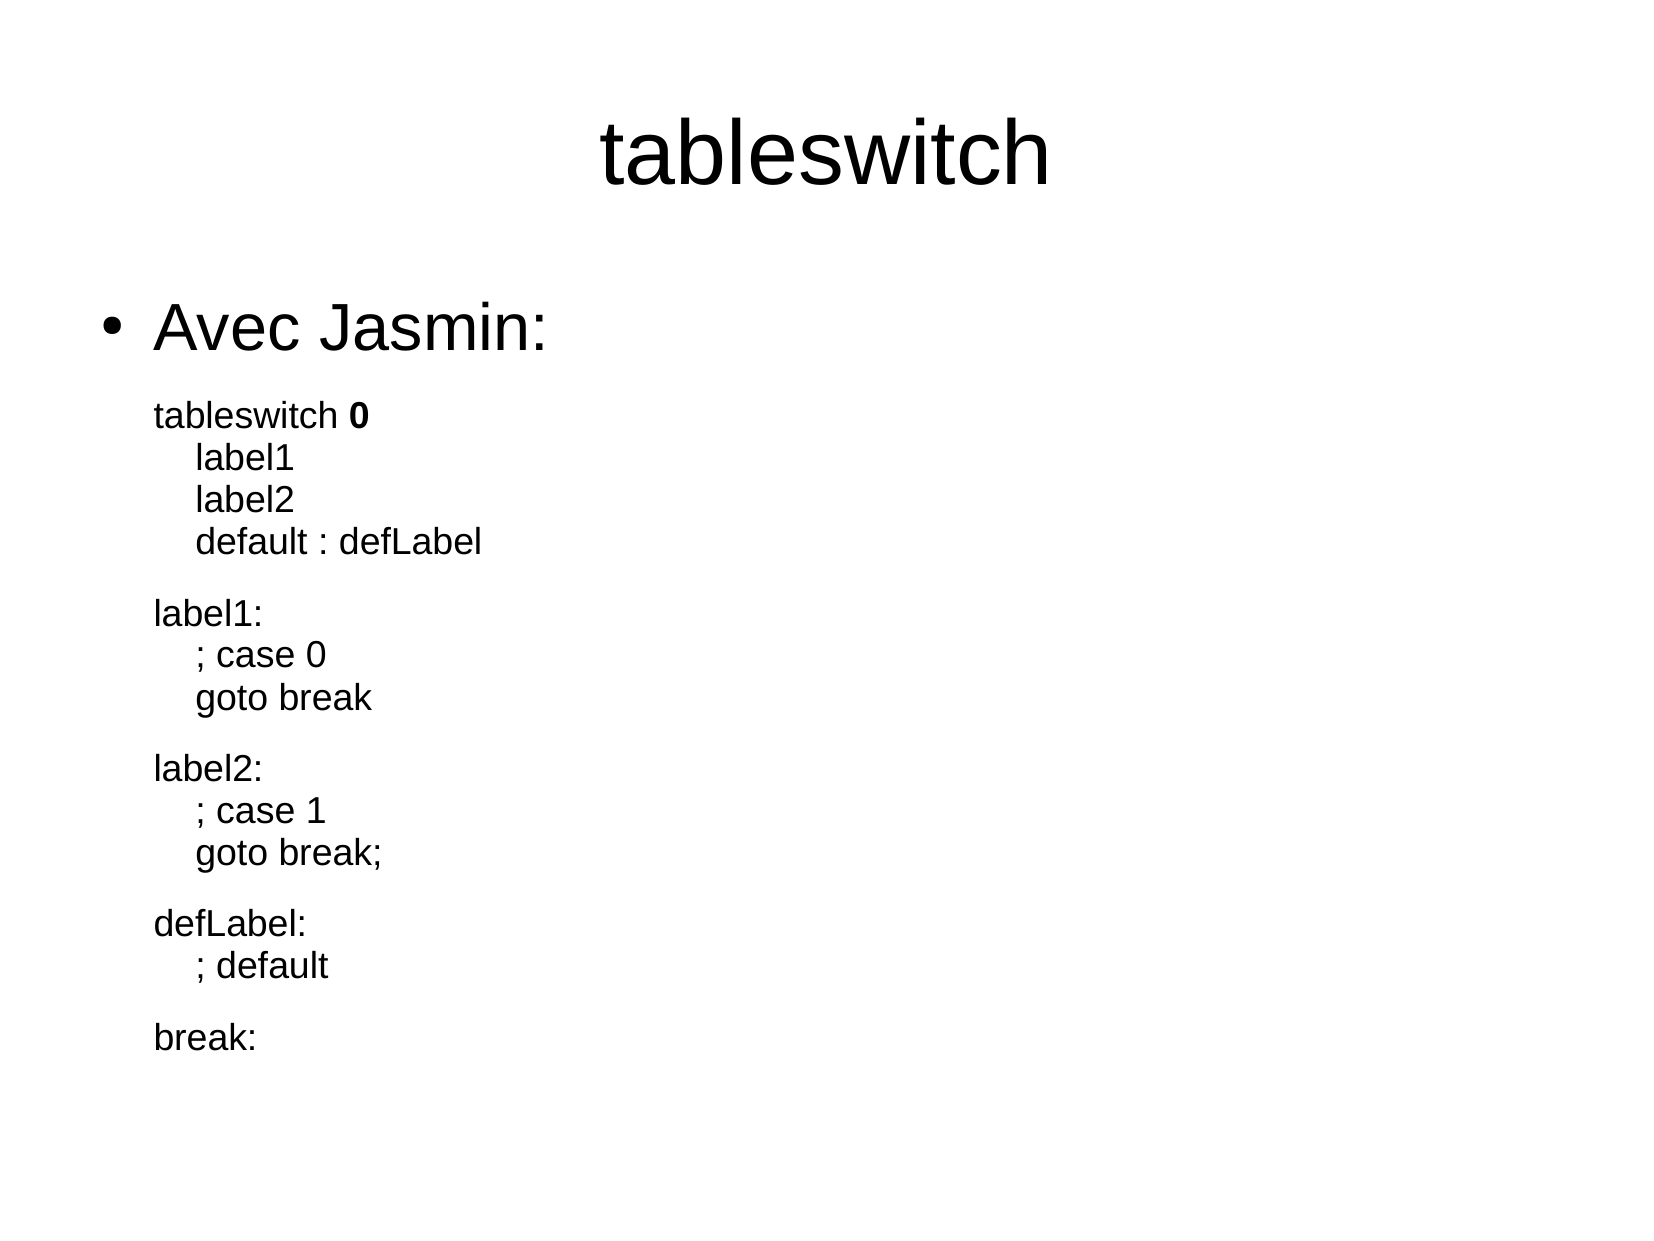

# tableswitch
Avec Jasmin:
tableswitch 0
 label1
 label2
 default : defLabel
label1:
 ; case 0
 goto break
label2:
 ; case 1
 goto break;
defLabel:
 ; default
break: